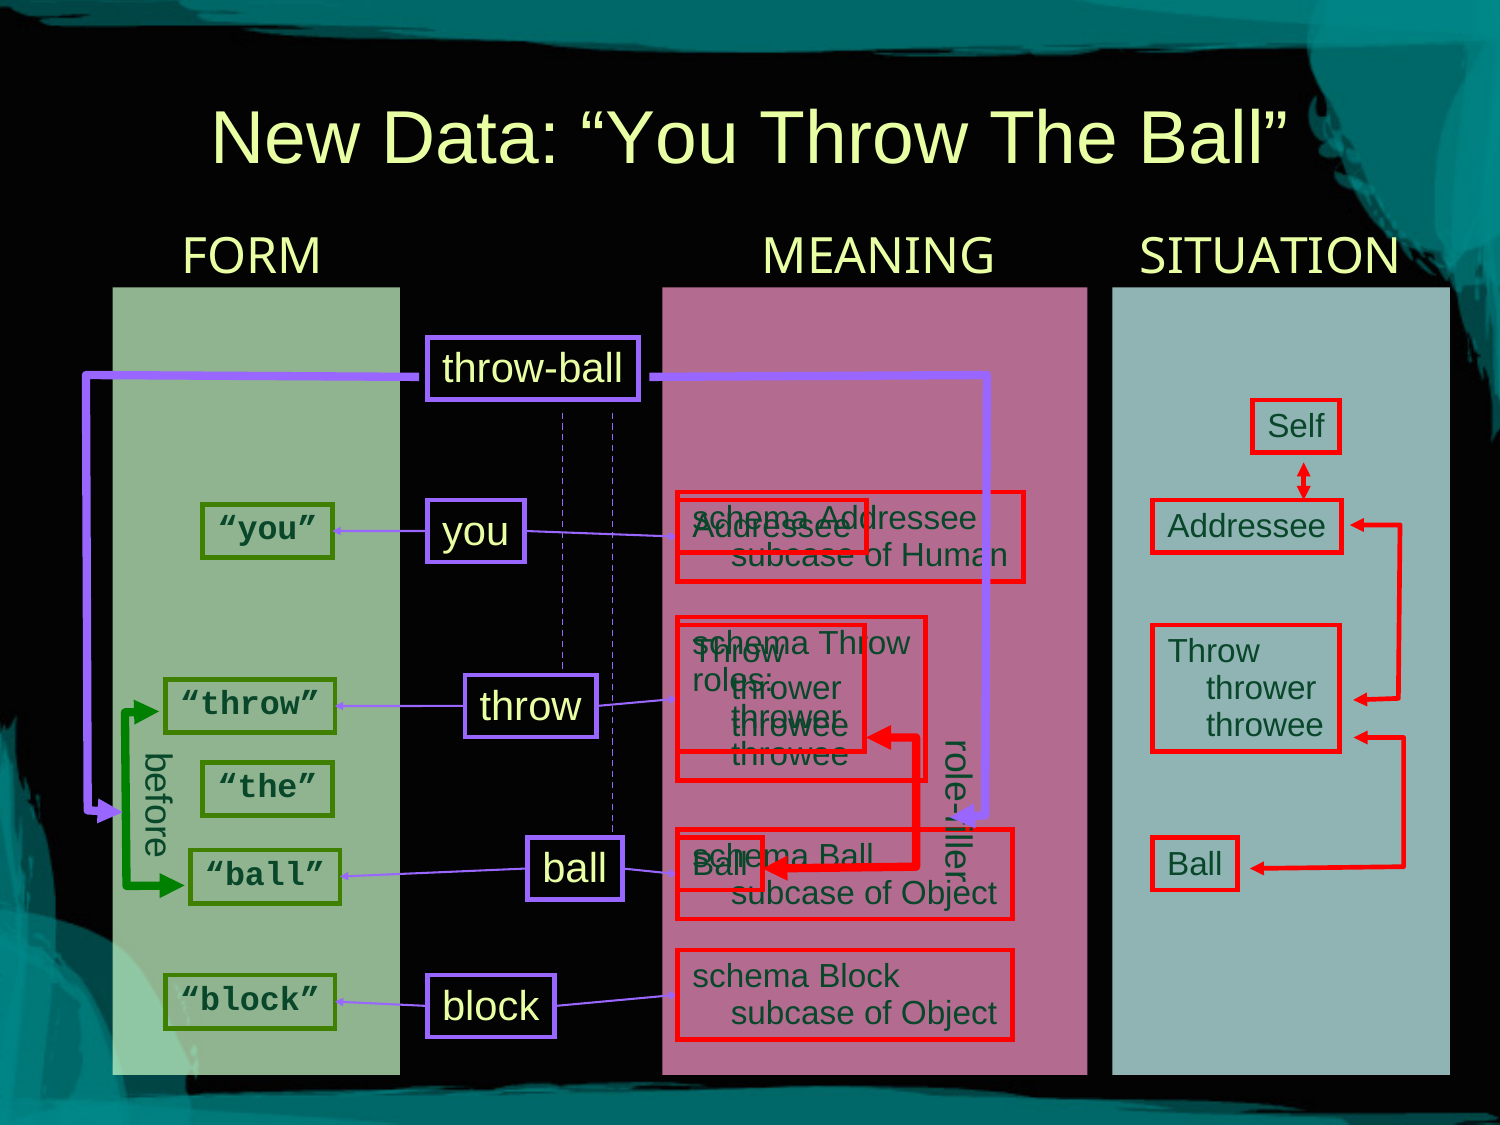

# New Data: “You Throw The Ball”
FORM
MEANING
SITUATION
throw-ball
Self
schema Addressee
	subcase of Human
you
Addressee
Addressee
“you”
schema Throw
roles:
	thrower
	throwee
Throw
	thrower
	throwee
Throw
	thrower
	throwee
throw
“throw”
before
role-filler
“the”
schema Ball
	subcase of Object
ball
Ball
Ball
“ball”
schema Block
	subcase of Object
“block”
block